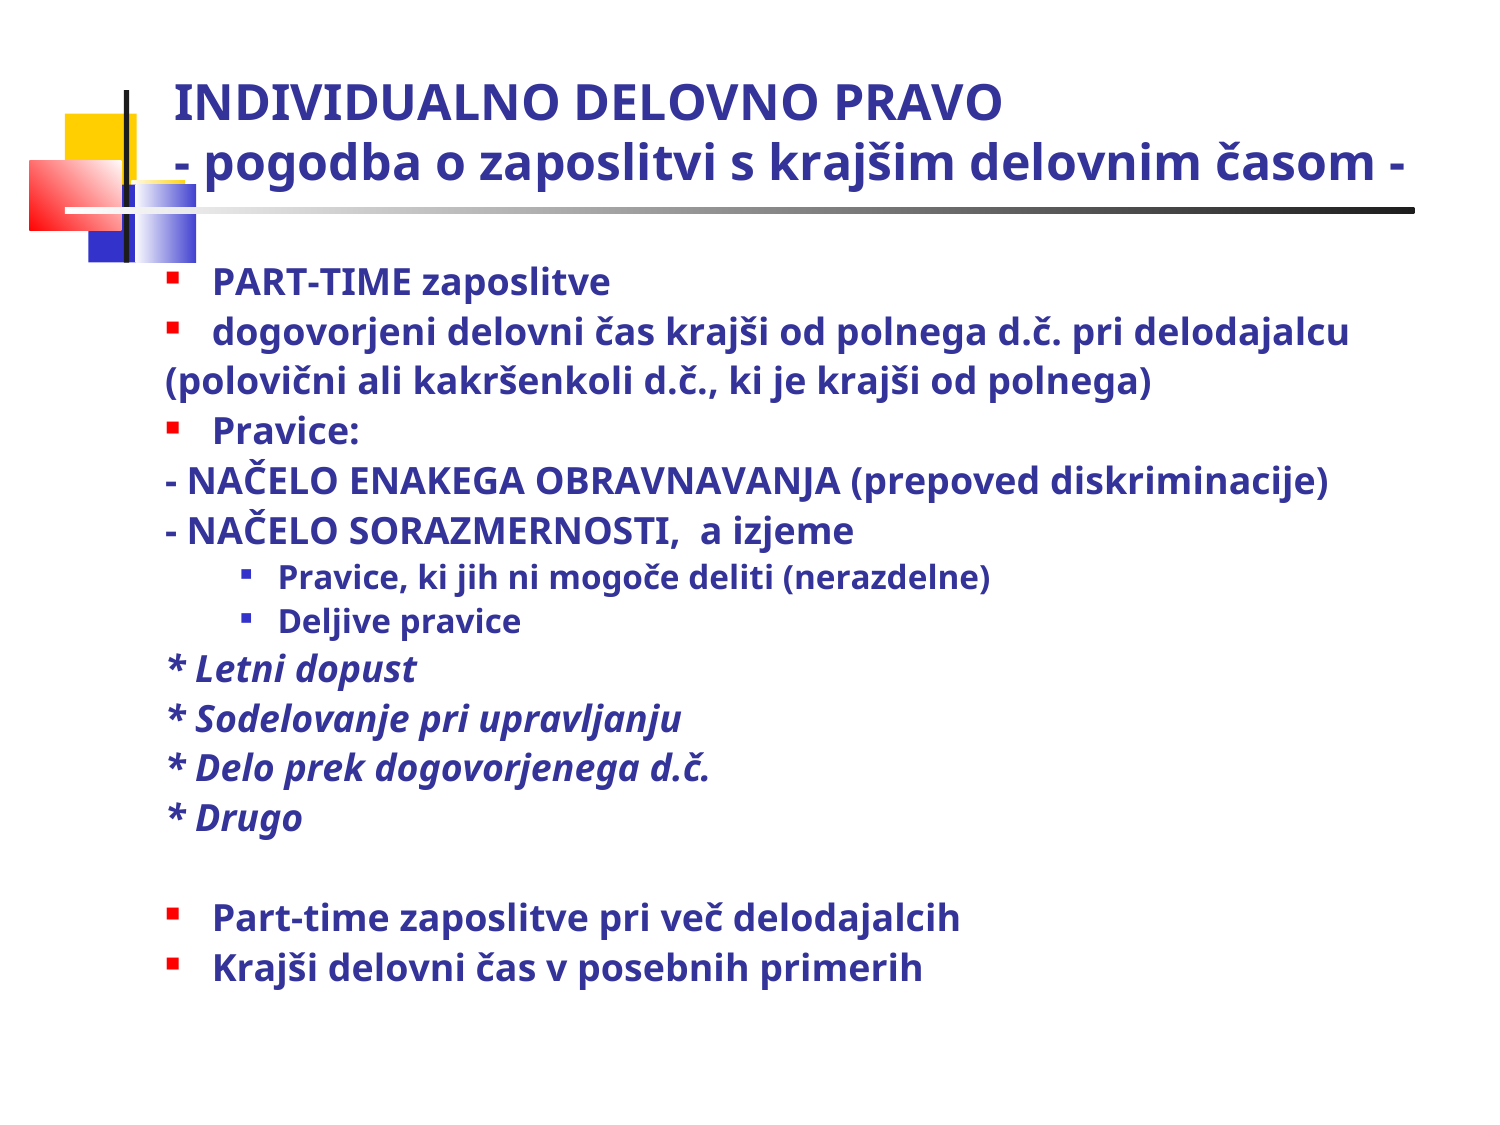

# INDIVIDUALNO DELOVNO PRAVO - pogodba o zaposlitvi s krajšim delovnim časom -
PART-TIME zaposlitve
dogovorjeni delovni čas krajši od polnega d.č. pri delodajalcu
(polovični ali kakršenkoli d.č., ki je krajši od polnega)
Pravice:
- NAČELO ENAKEGA OBRAVNAVANJA (prepoved diskriminacije)
- NAČELO SORAZMERNOSTI, a izjeme
Pravice, ki jih ni mogoče deliti (nerazdelne)
Deljive pravice
* Letni dopust
* Sodelovanje pri upravljanju
* Delo prek dogovorjenega d.č.
* Drugo
Part-time zaposlitve pri več delodajalcih
Krajši delovni čas v posebnih primerih